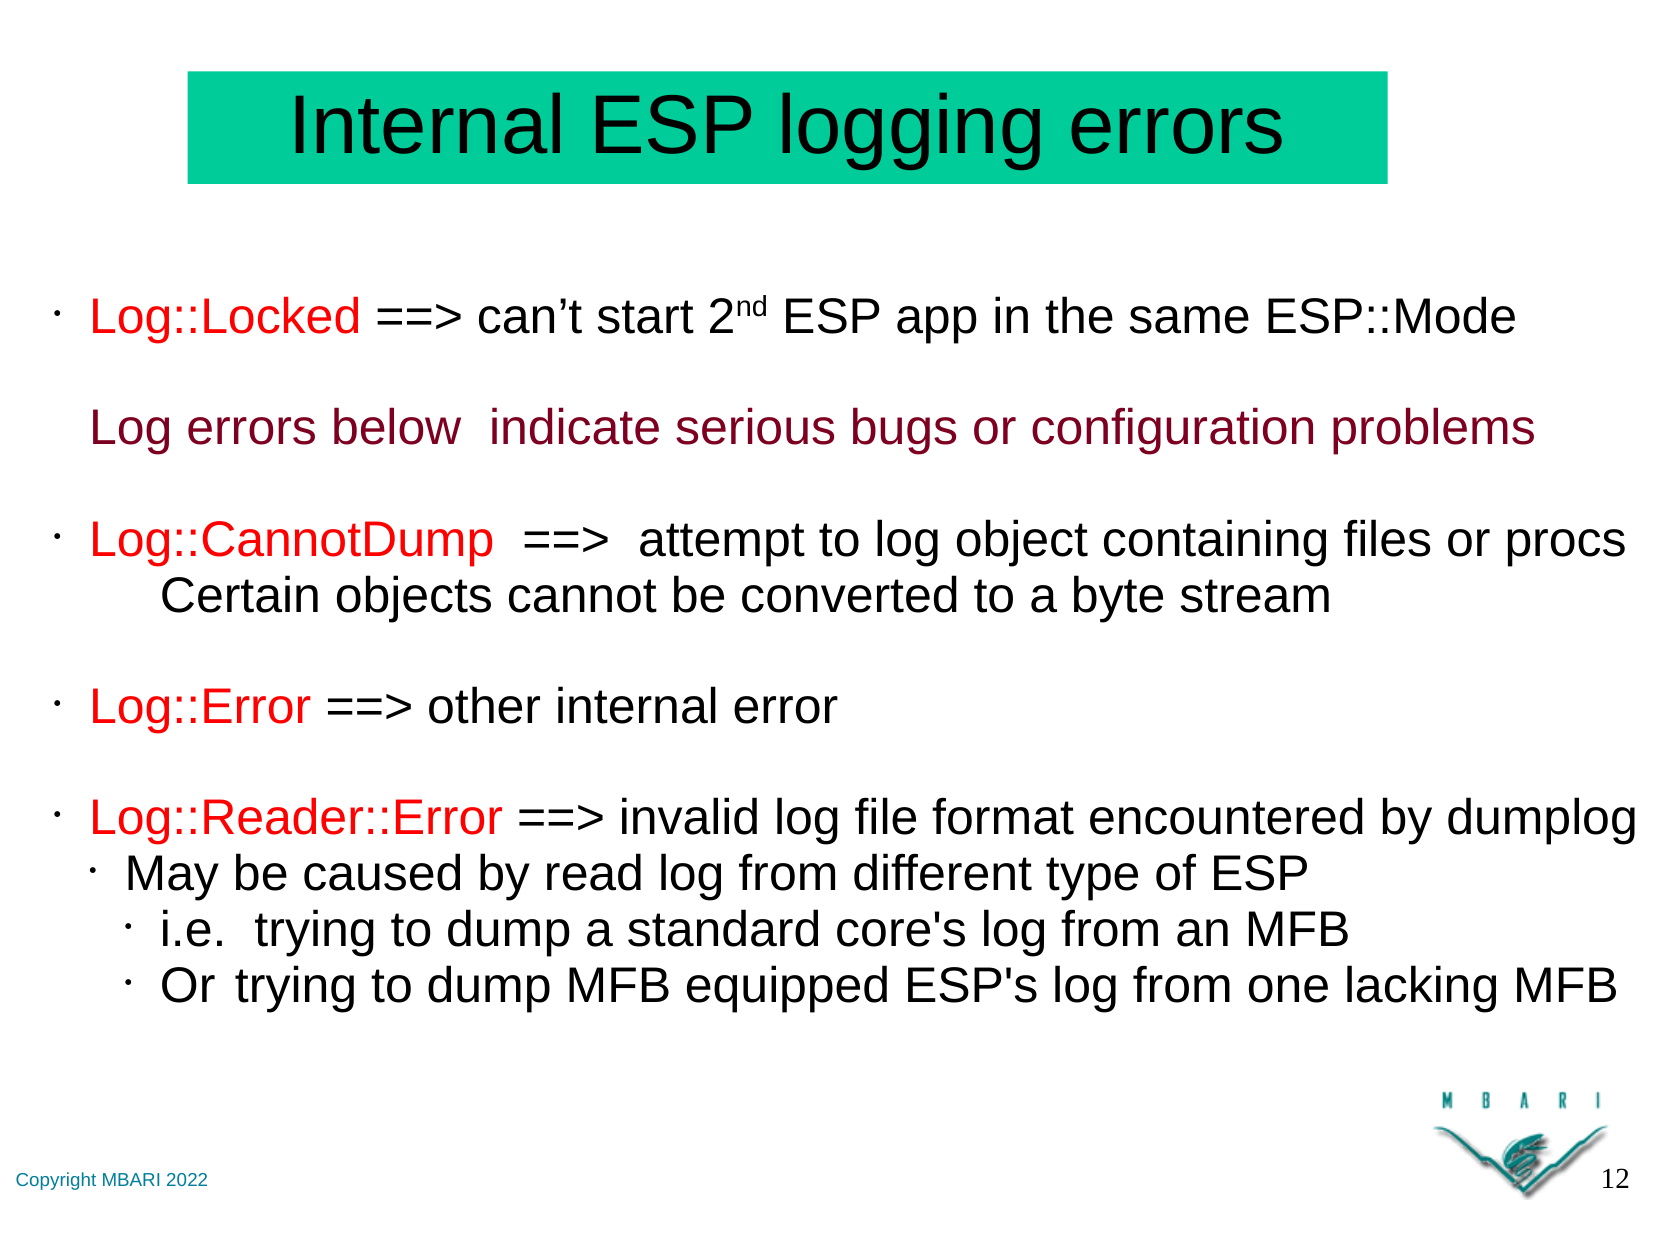

Internal ESP logging errors
Log::Locked ==> can’t start 2nd ESP app in the same ESP::Mode
Log errors below indicate serious bugs or configuration problems
Log::CannotDump ==> attempt to log object containing files or procs
Certain objects cannot be converted to a byte stream
Log::Error ==> other internal error
Log::Reader::Error ==> invalid log file format encountered by dumplog
May be caused by read log from different type of ESP
i.e. trying to dump a standard core's log from an MFB
Or	trying to dump MFB equipped ESP's log from one lacking MFB